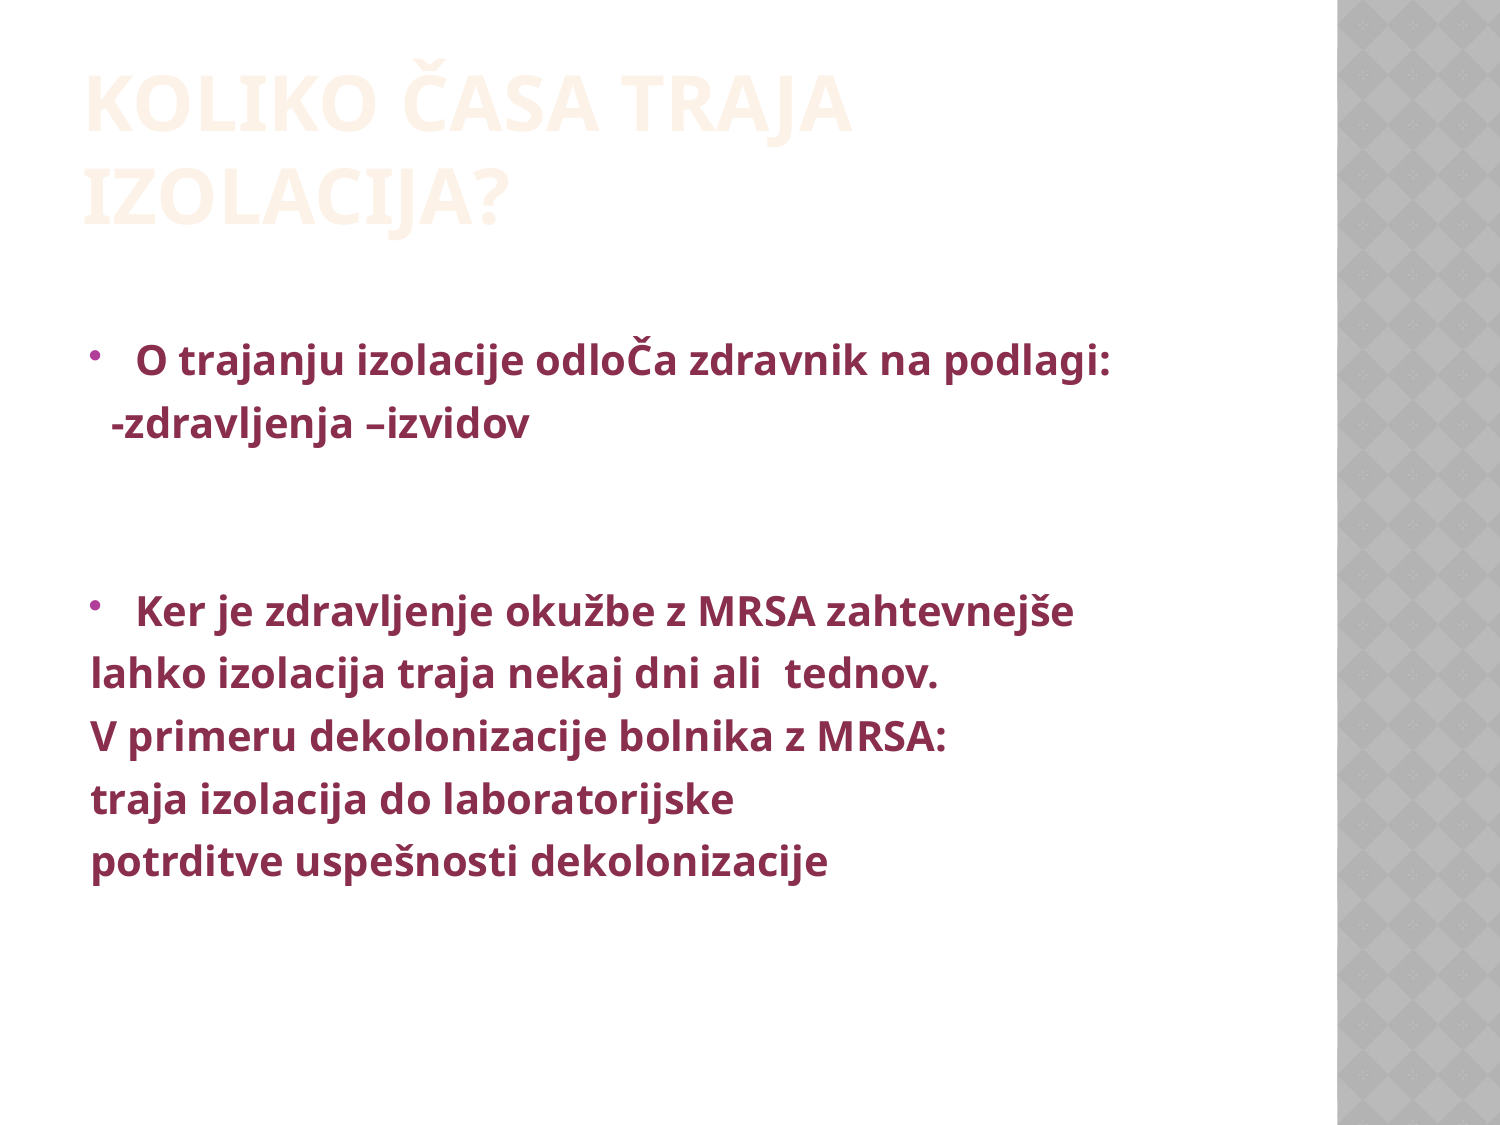

# KOLIKO ČASA TRAJA IZOLACIJA?
O trajanju izolacije odloČa zdravnik na podlagi:
 -zdravljenja –izvidov
Ker je zdravljenje okužbe z MRSA zahtevnejše
lahko izolacija traja nekaj dni ali tednov.
V primeru dekolonizacije bolnika z MRSA:
traja izolacija do laboratorijske
potrditve uspešnosti dekolonizacije